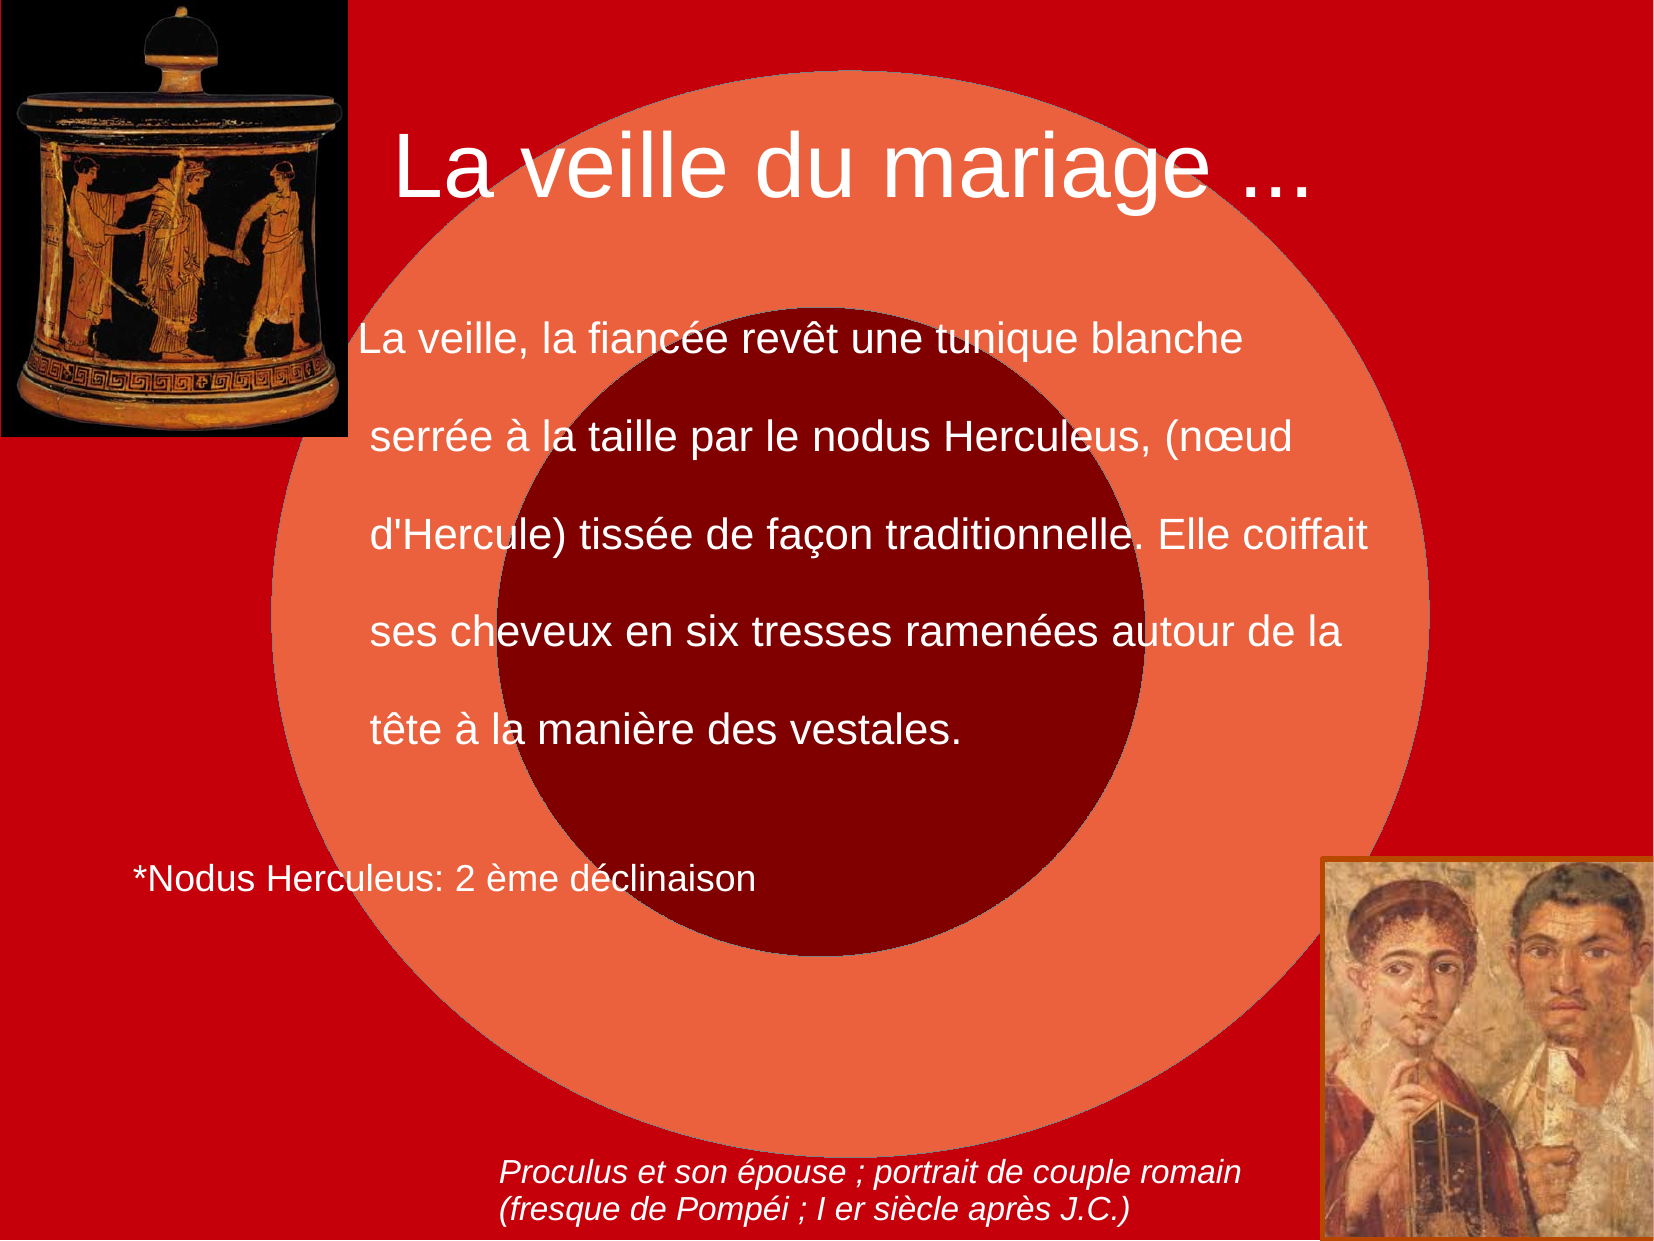

La veille du mariage ...
La veille, la fiancée revêt une tunique blanche
 serrée à la taille par le nodus Herculeus, (nœud
 d'Hercule) tissée de façon traditionnelle. Elle coiffait
 ses cheveux en six tresses ramenées autour de la
 tête à la manière des vestales.
*Nodus Herculeus: 2 ème déclinaison
Proculus et son épouse ; portrait de couple romain
(fresque de Pompéi ; I er siècle après J.C.)